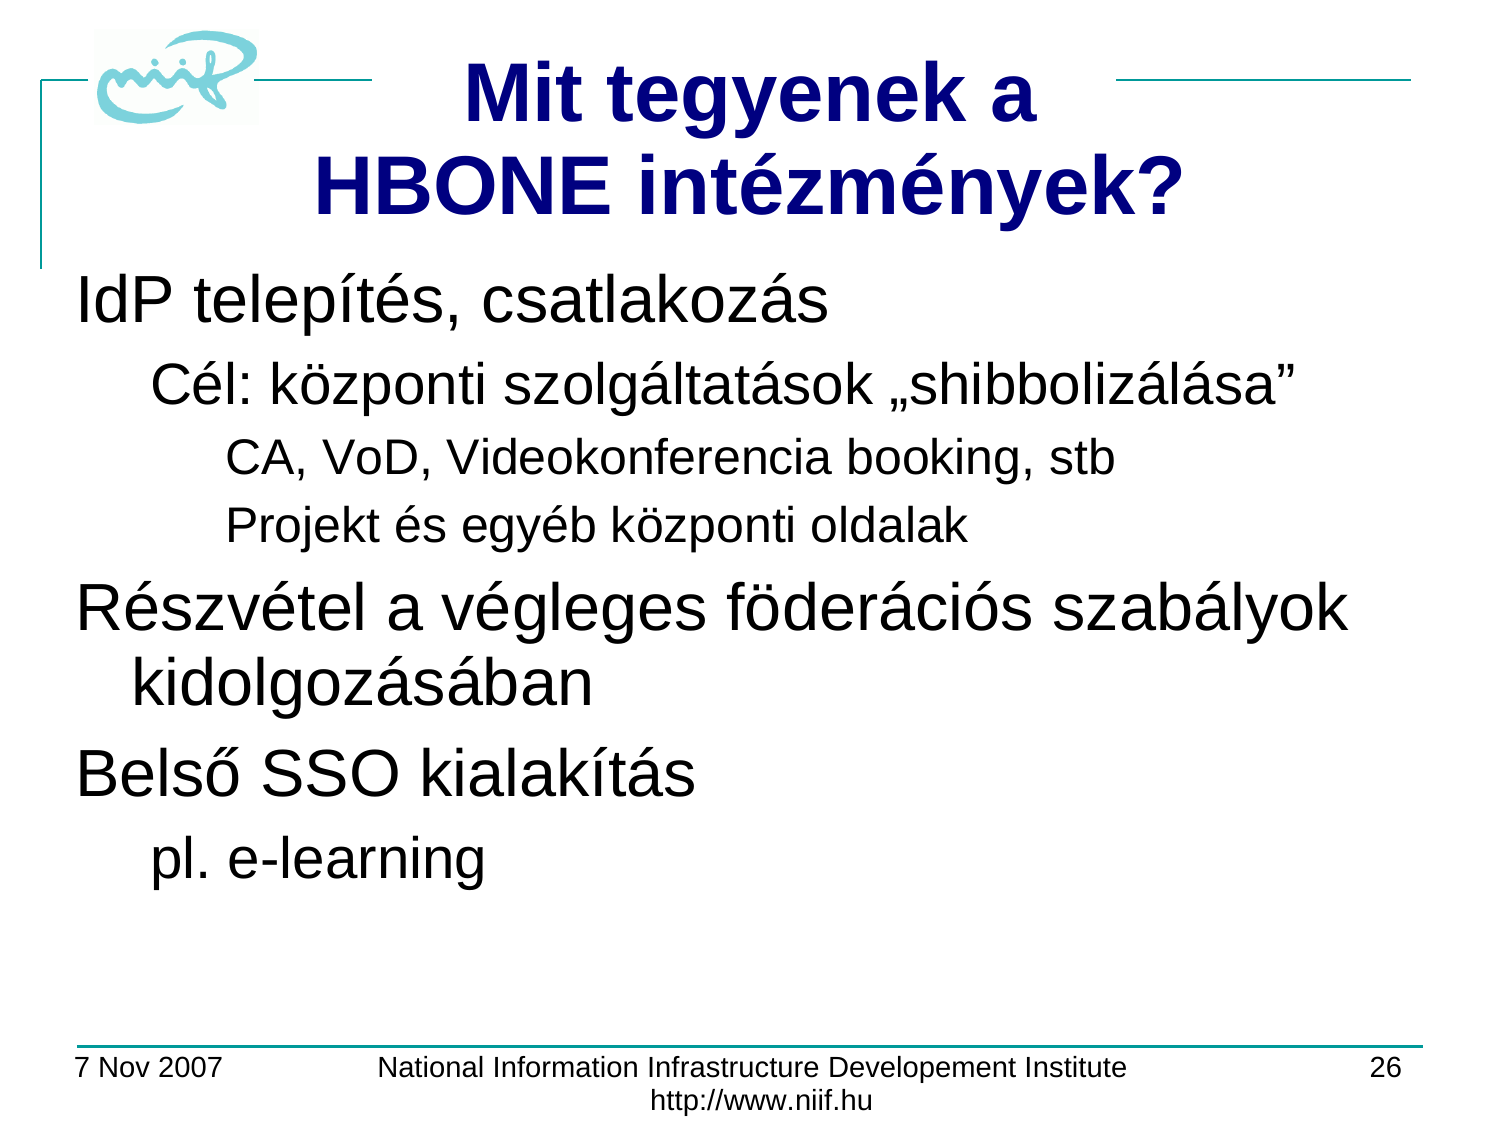

# Mit tegyenek a HBONE intézmények?
IdP telepítés, csatlakozás
Cél: központi szolgáltatások „shibbolizálása”
CA, VoD, Videokonferencia booking, stb
Projekt és egyéb központi oldalak
Részvétel a végleges föderációs szabályok kidolgozásában
Belső SSO kialakítás
pl. e-learning